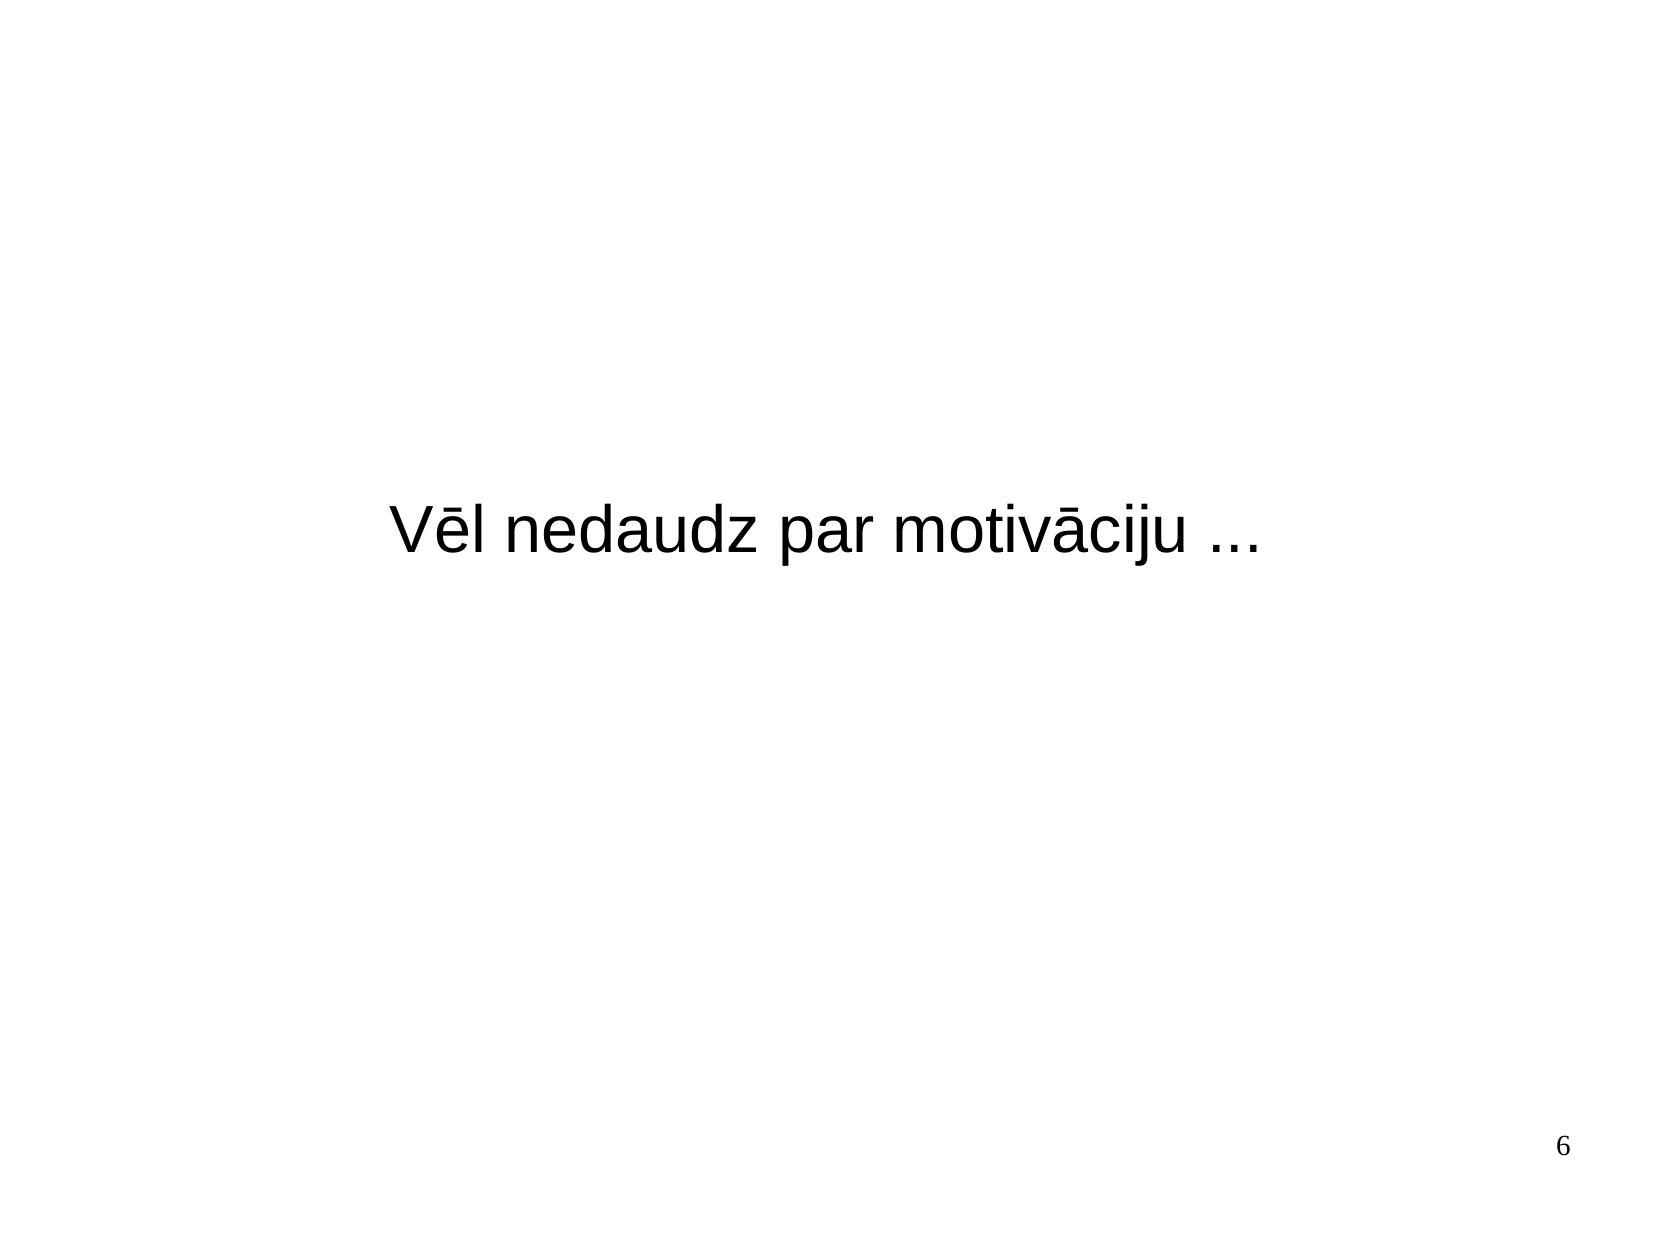

# Vēl nedaudz par motivāciju ...
6